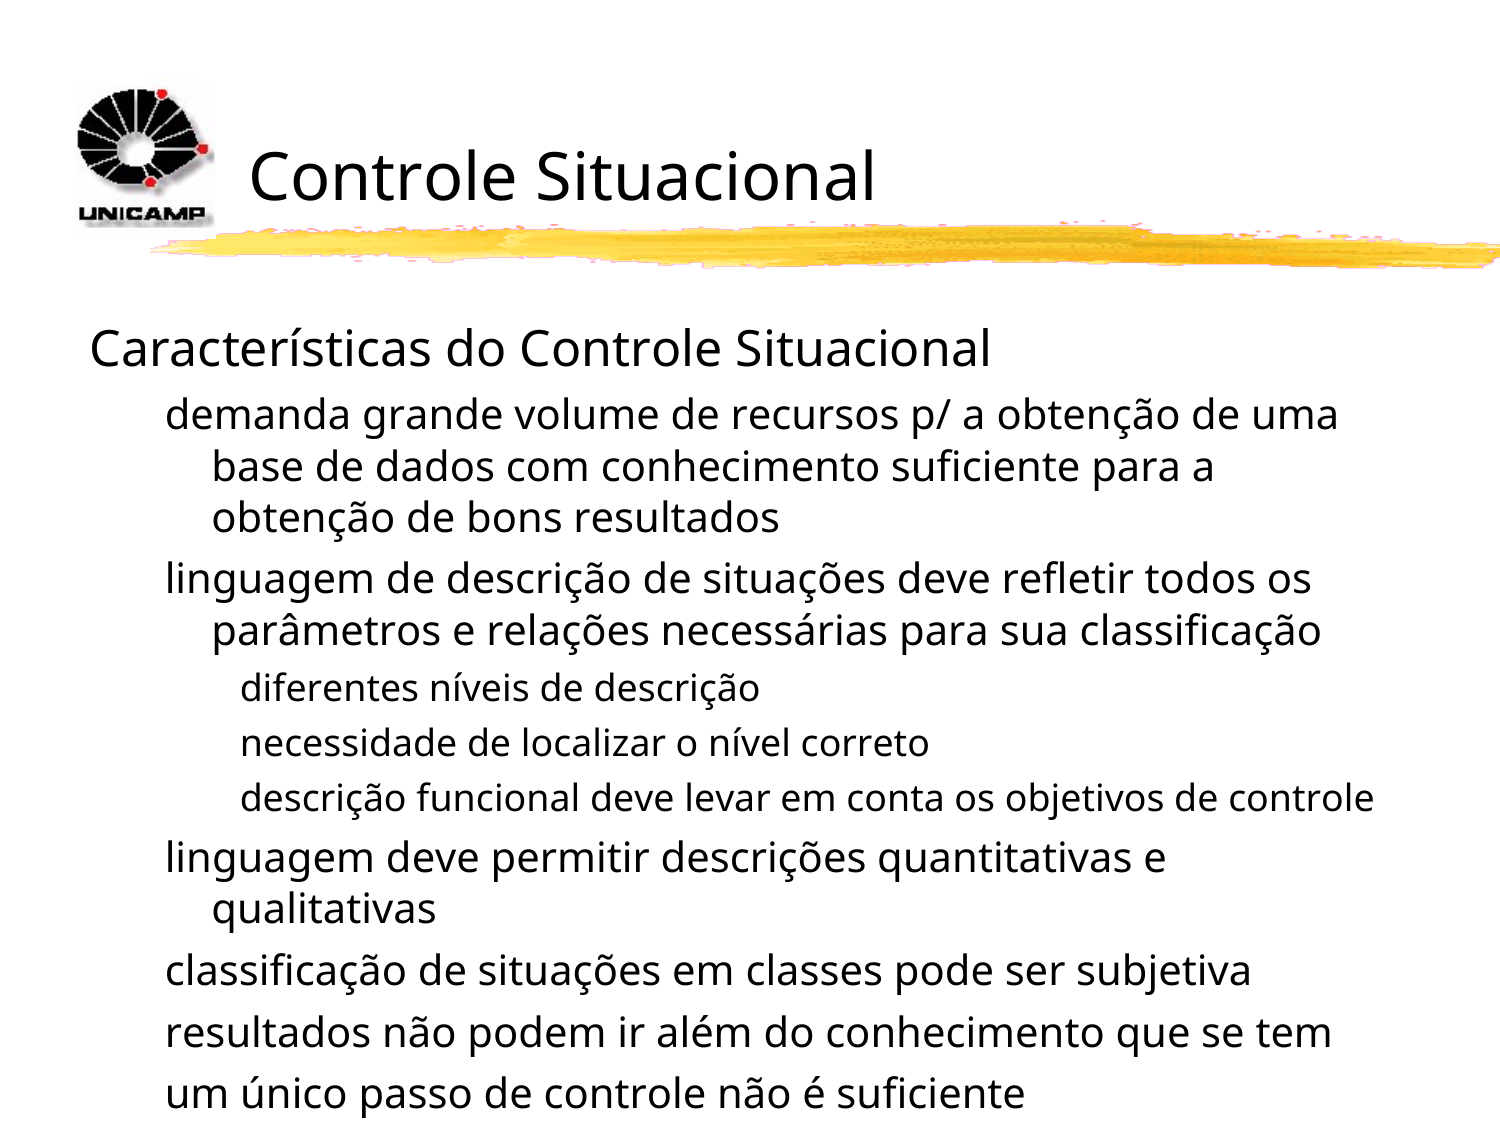

# Controle Situacional
Características do Controle Situacional
demanda grande volume de recursos p/ a obtenção de uma base de dados com conhecimento suficiente para a obtenção de bons resultados
linguagem de descrição de situações deve refletir todos os parâmetros e relações necessárias para sua classificação
diferentes níveis de descrição
necessidade de localizar o nível correto
descrição funcional deve levar em conta os objetivos de controle
linguagem deve permitir descrições quantitativas e qualitativas
classificação de situações em classes pode ser subjetiva
resultados não podem ir além do conhecimento que se tem
um único passo de controle não é suficiente
cadeias ou estratégias de controle